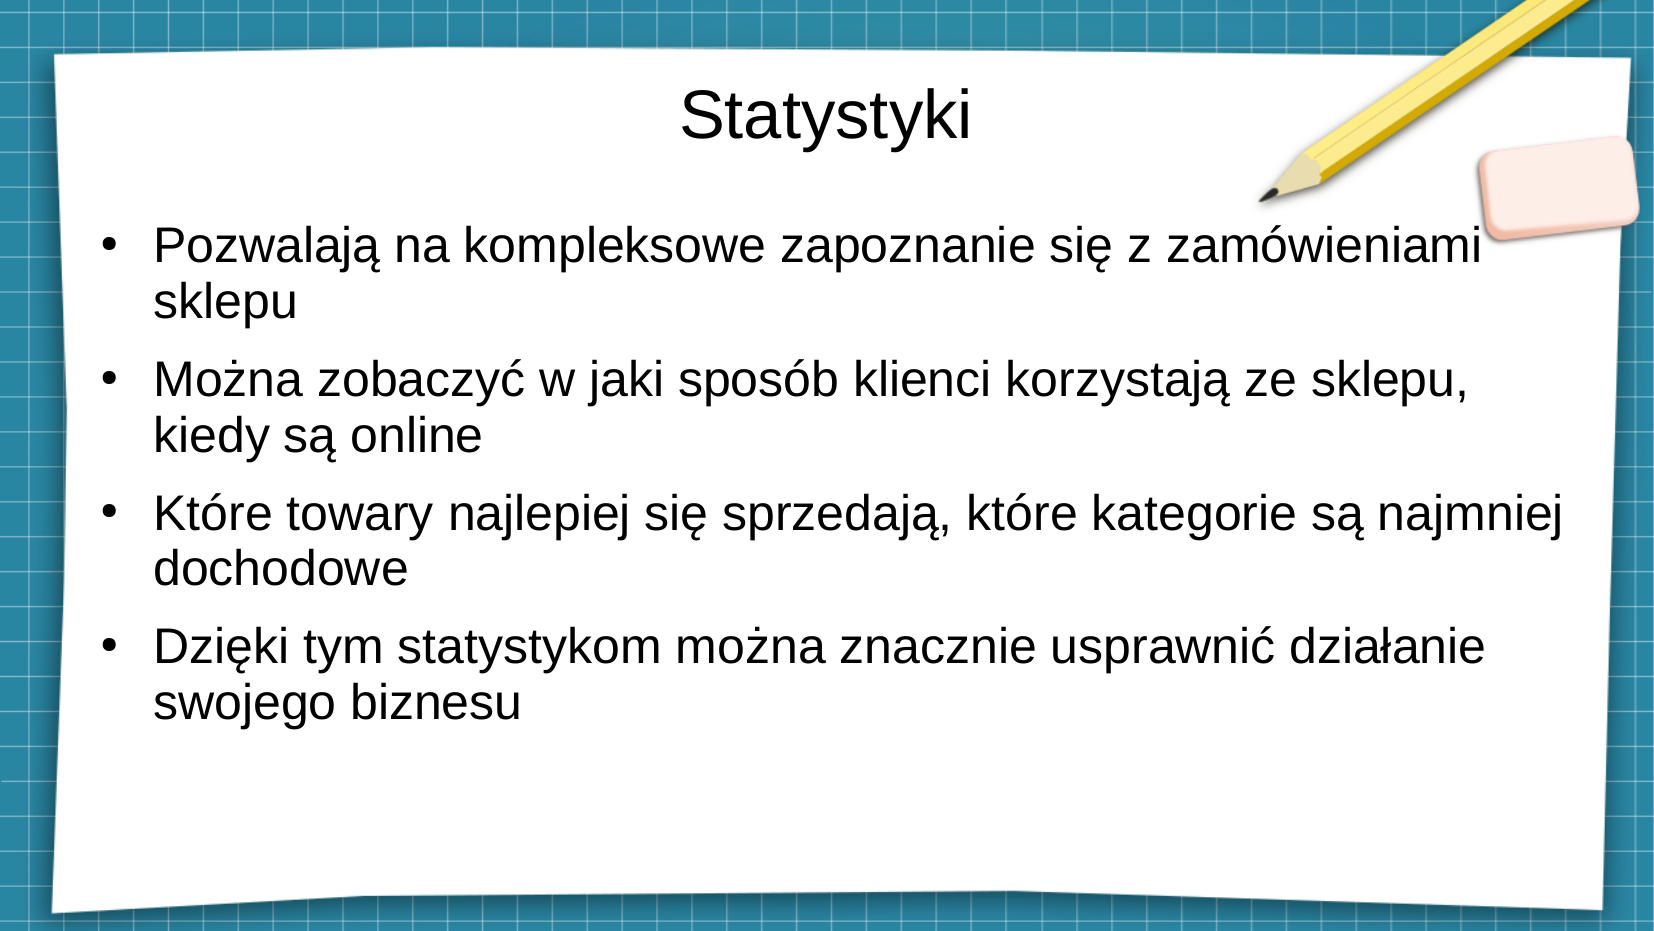

# Statystyki
Pozwalają na kompleksowe zapoznanie się z zamówieniami sklepu
Można zobaczyć w jaki sposób klienci korzystają ze sklepu, kiedy są online
Które towary najlepiej się sprzedają, które kategorie są najmniej dochodowe
Dzięki tym statystykom można znacznie usprawnić działanie swojego biznesu